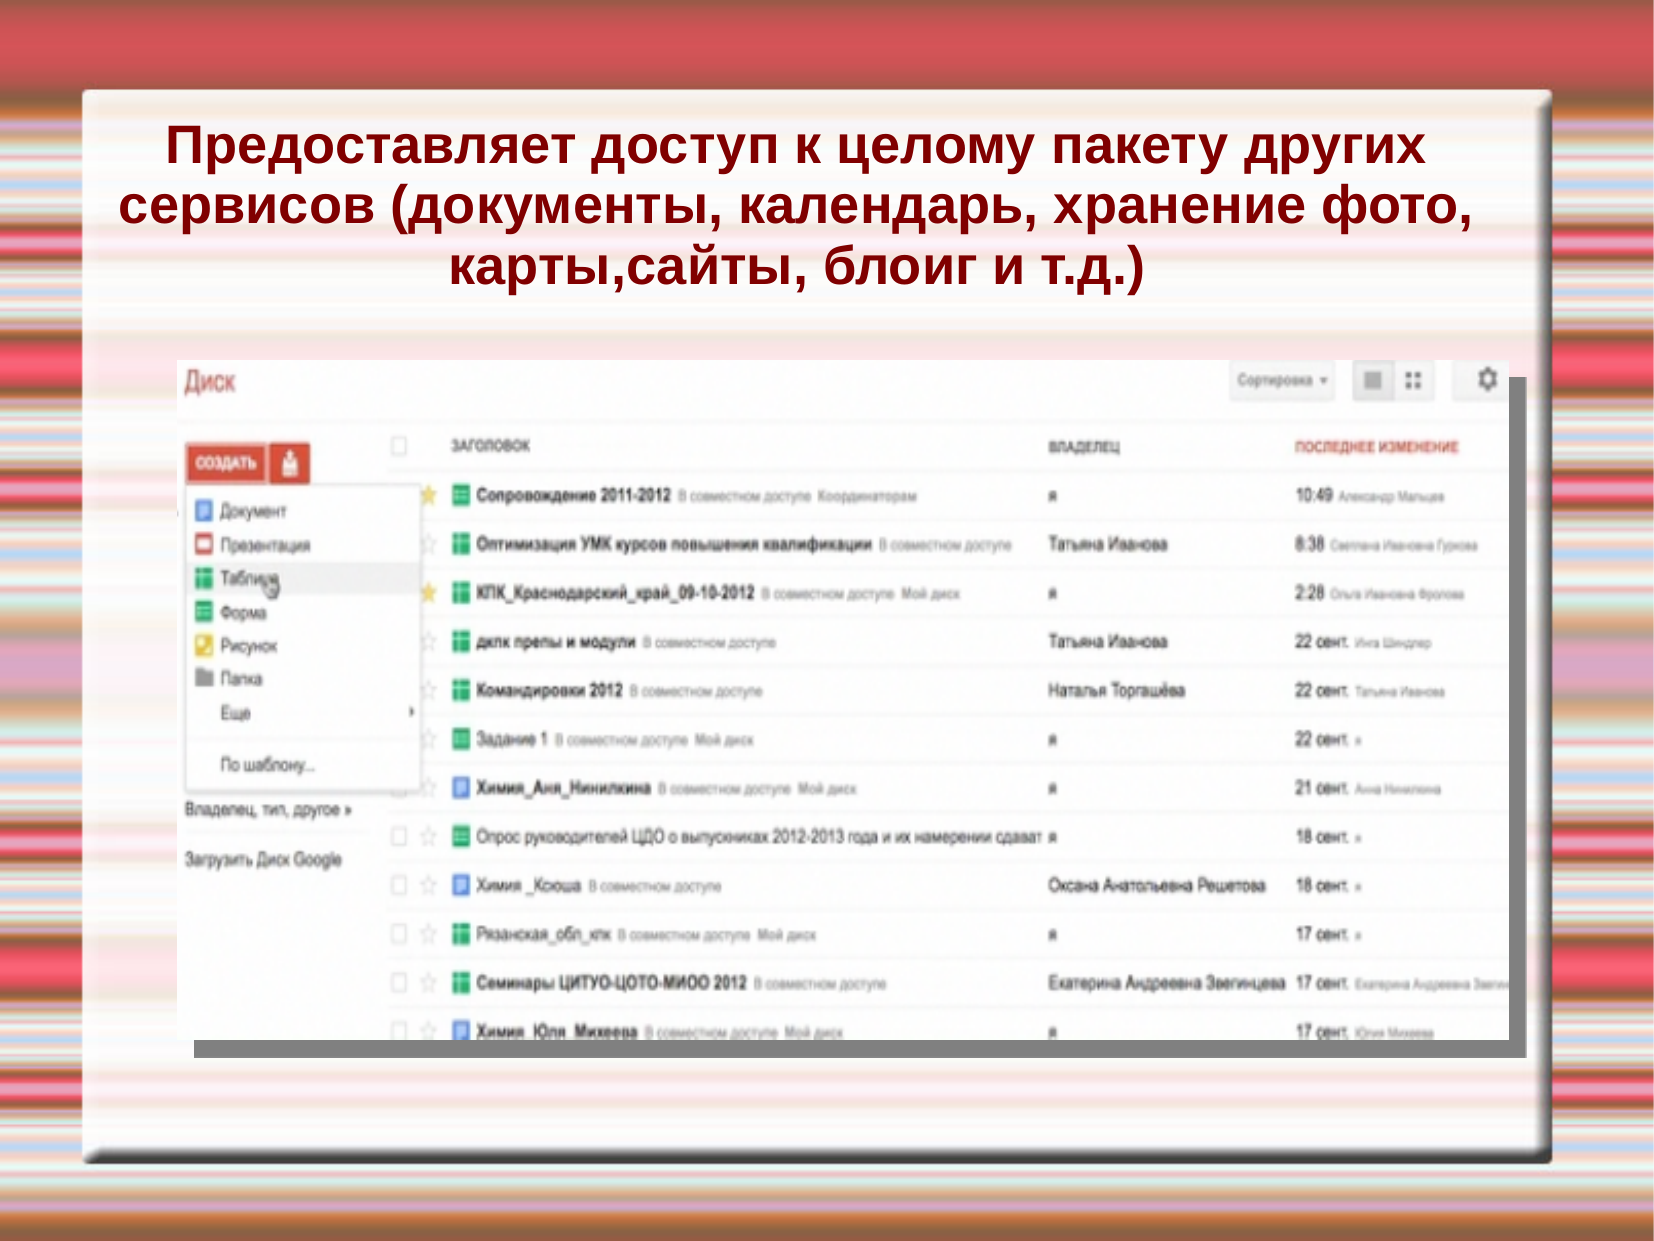

Предоставляет доступ к целому пакету других сервисов (документы, календарь, хранение фото, карты,сайты, блоиг и т.д.)